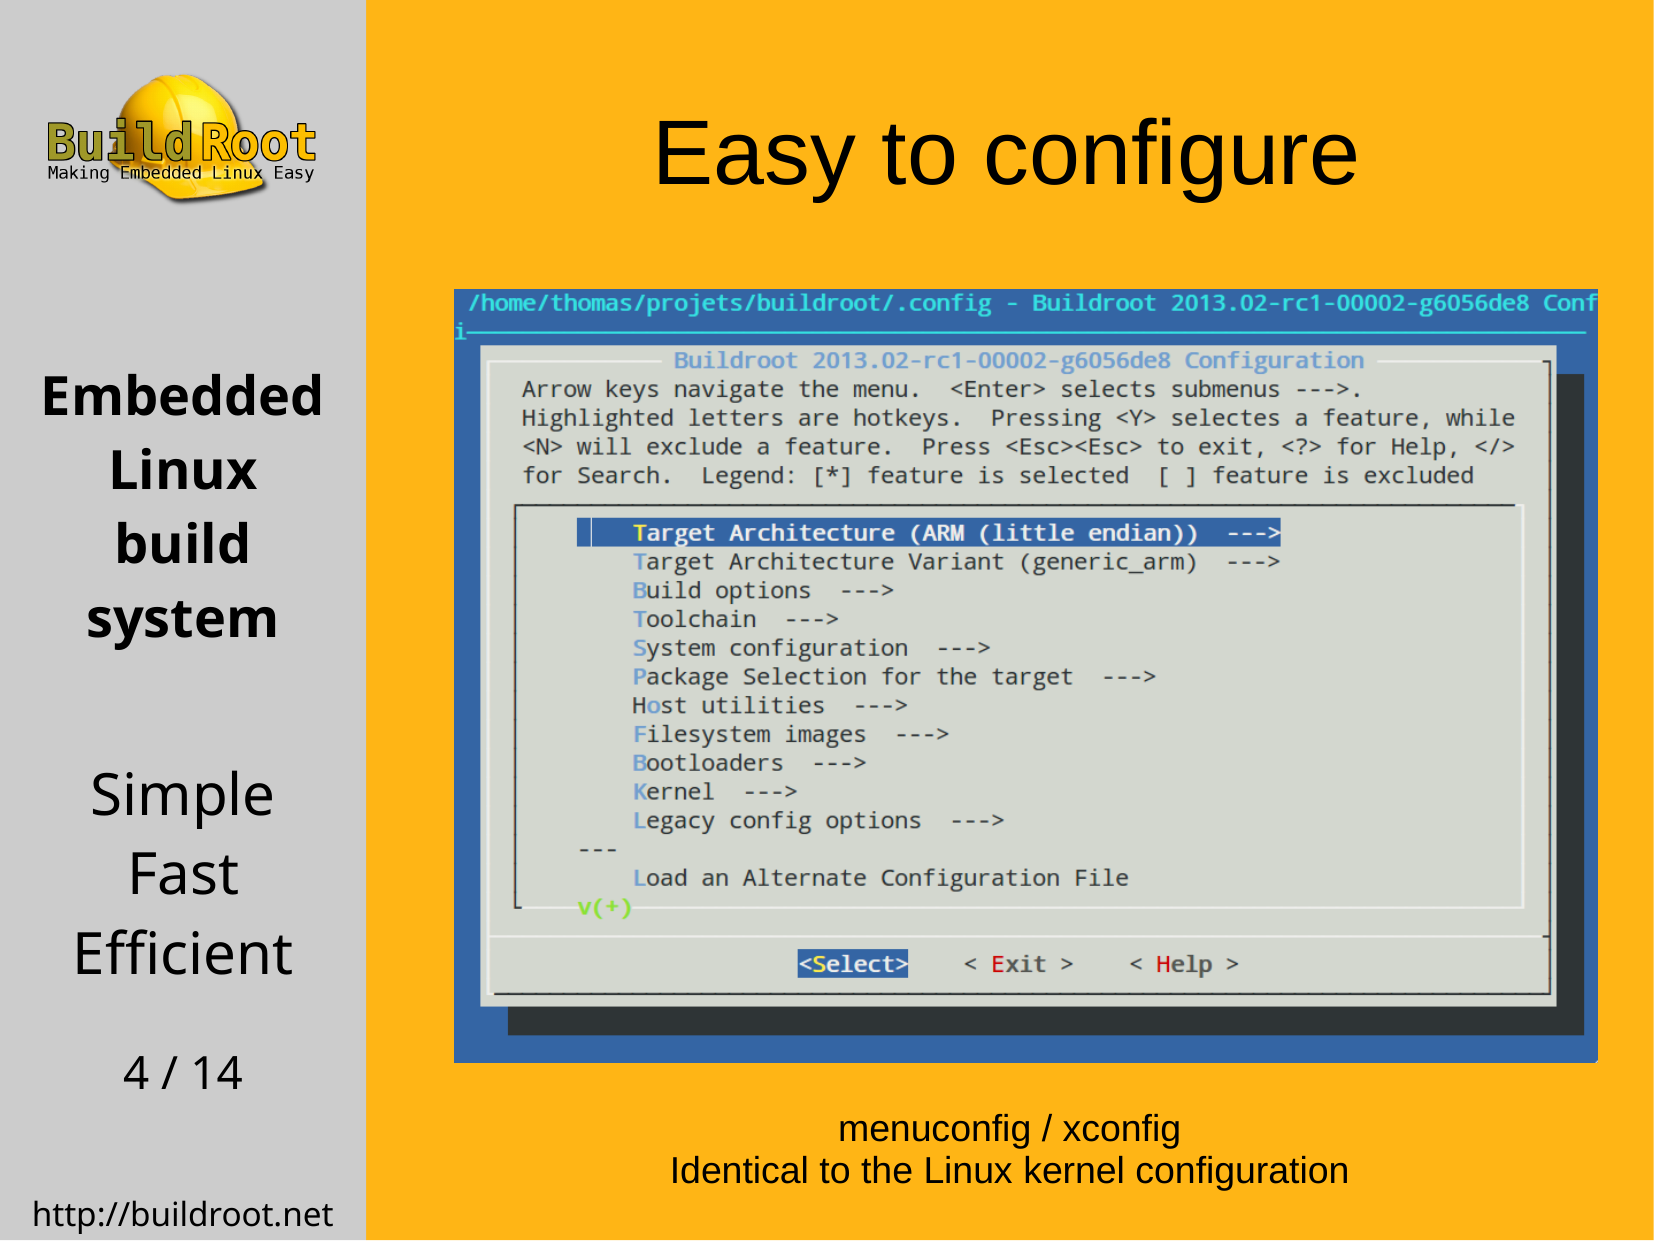

# Easy to configure
menuconfig / xconfig
Identical to the Linux kernel configuration